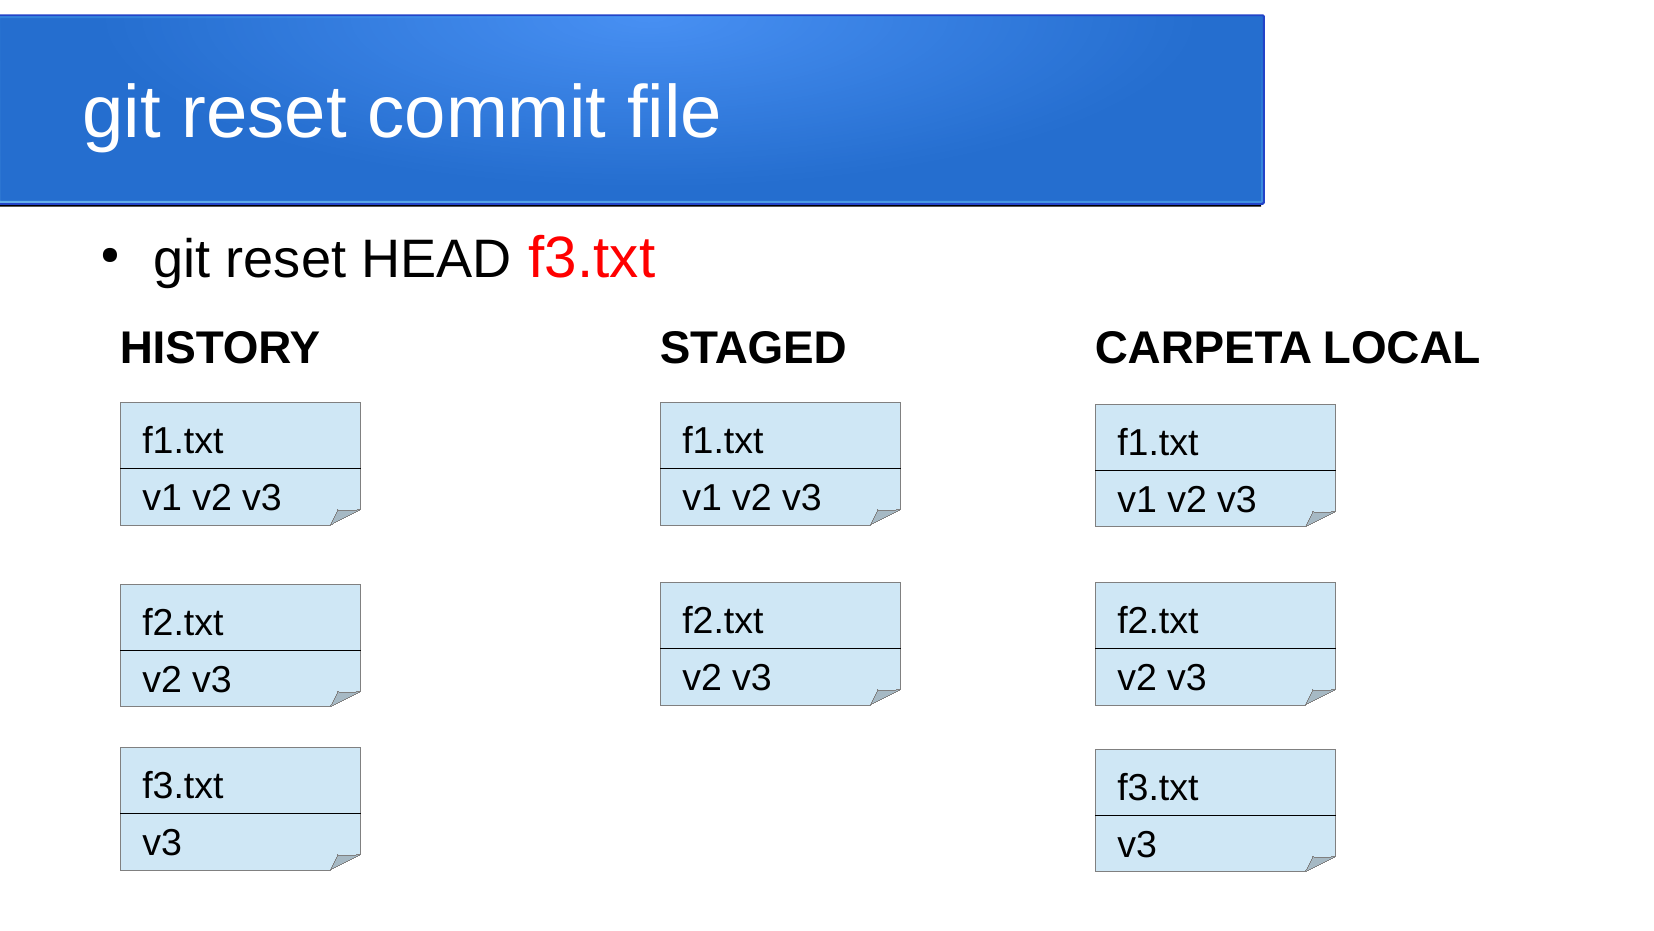

# git reset commit file
git reset HEAD f3.txt
HISTORY
STAGED
CARPETA LOCAL
f1.txt
v1 v2 v3
f1.txt
v1 v2 v3
f1.txt
v1 v2 v3
f2.txt
v2 v3
f2.txt
v2 v3
f2.txt
v2 v3
f3.txt
v3
f3.txt
v3